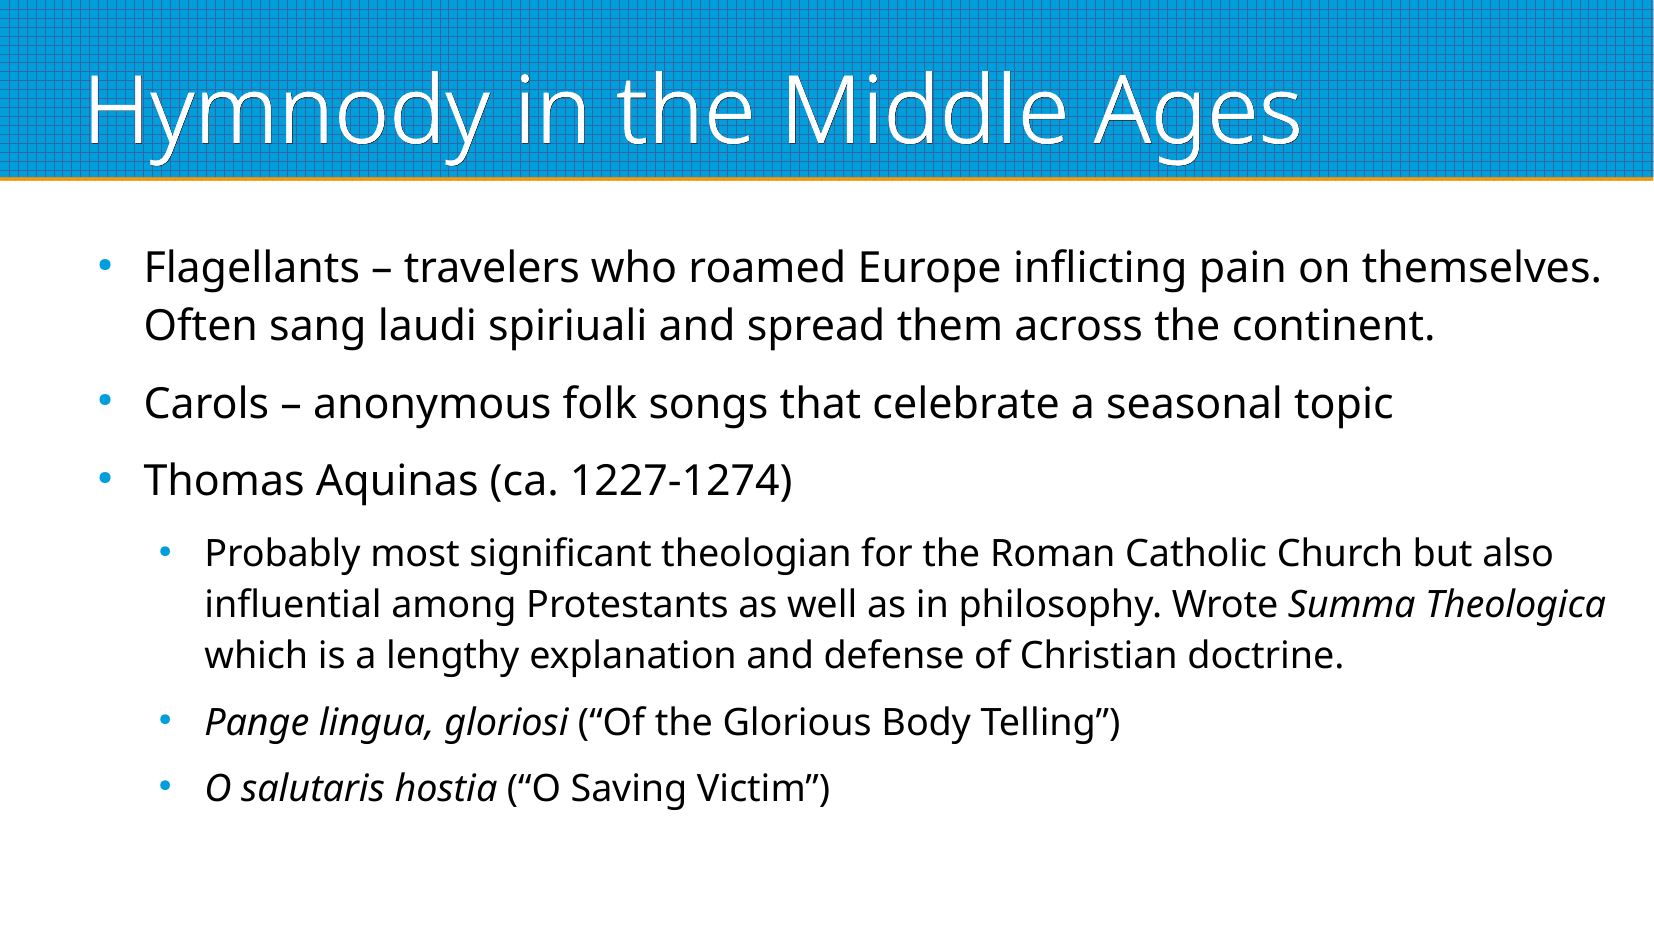

# Hymnody in the Middle Ages
Flagellants – travelers who roamed Europe inflicting pain on themselves. Often sang laudi spiriuali and spread them across the continent.
Carols – anonymous folk songs that celebrate a seasonal topic
Thomas Aquinas (ca. 1227-1274)
Probably most significant theologian for the Roman Catholic Church but also influential among Protestants as well as in philosophy. Wrote Summa Theologica which is a lengthy explanation and defense of Christian doctrine.
Pange lingua, gloriosi (“Of the Glorious Body Telling”)
O salutaris hostia (“O Saving Victim”)